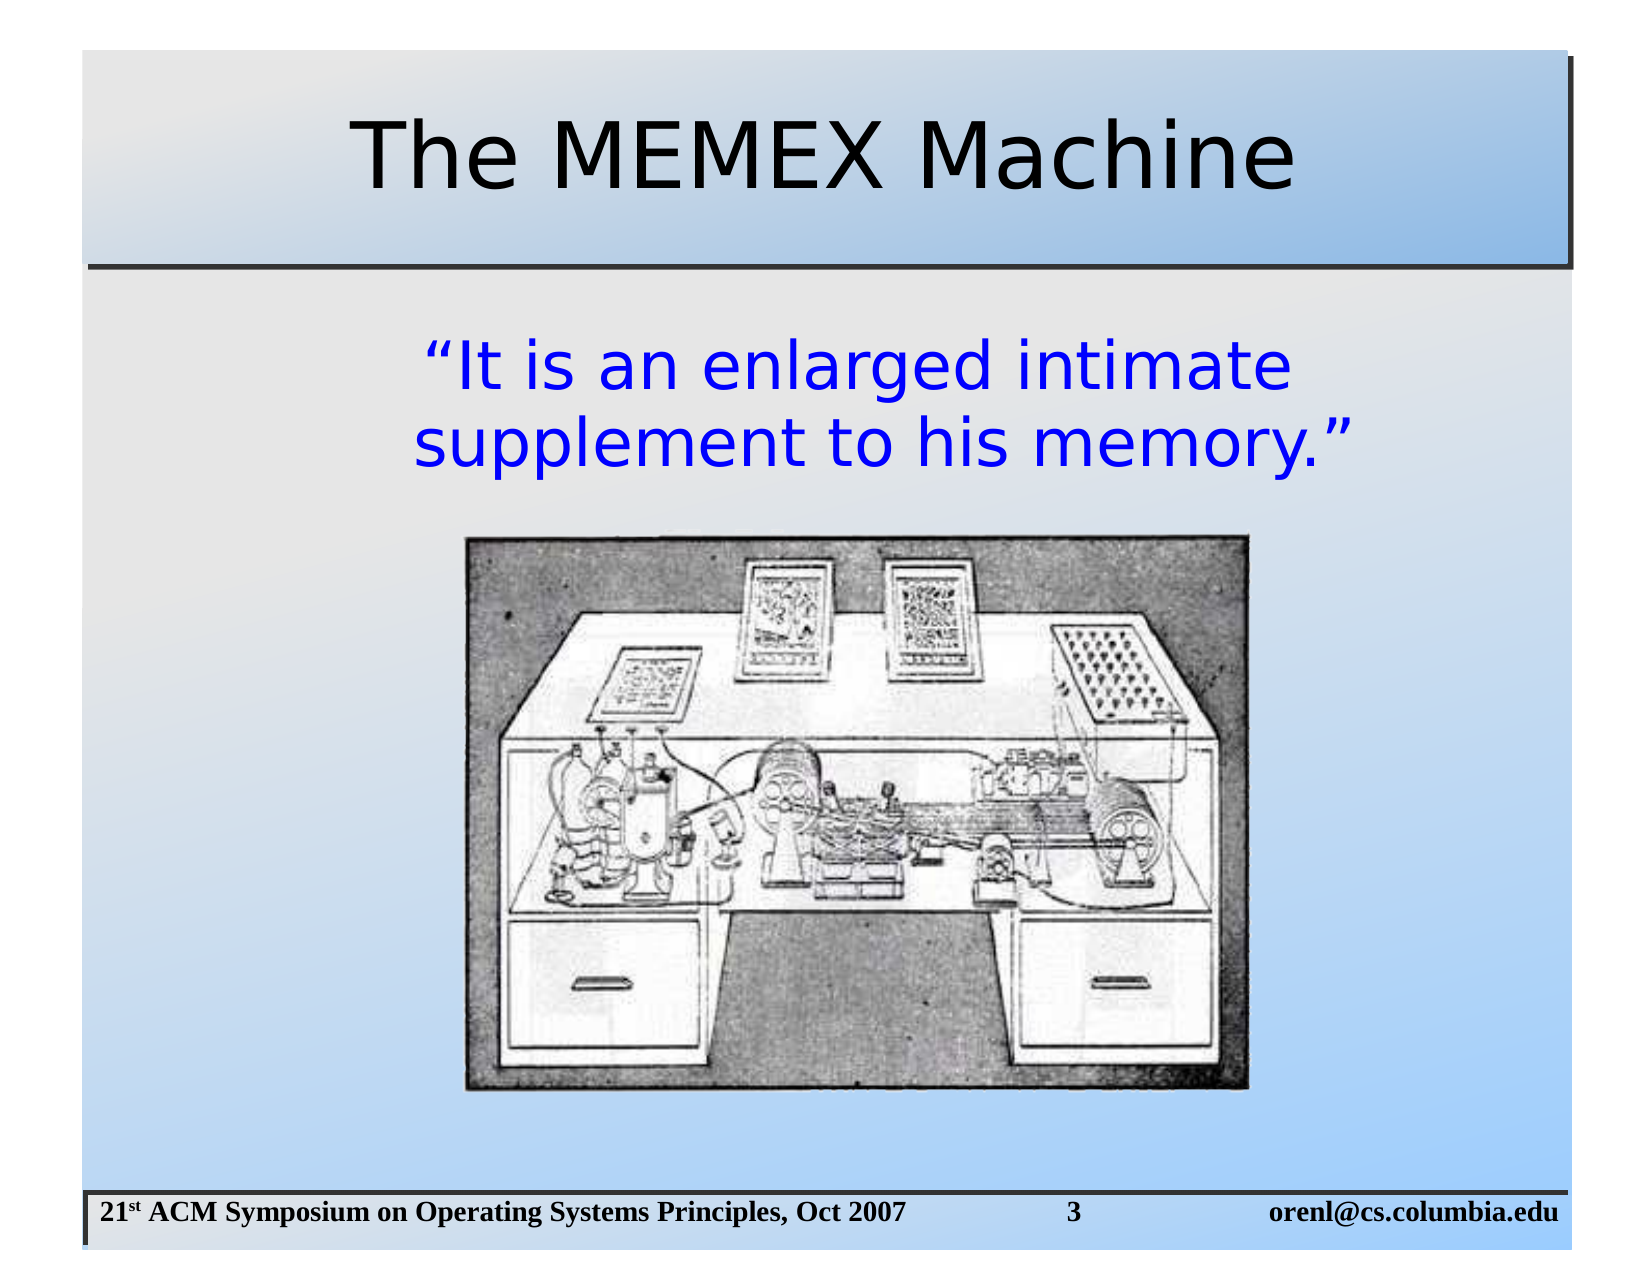

# The MEMEX Machine
“It is an enlarged intimate supplement to his memory.”